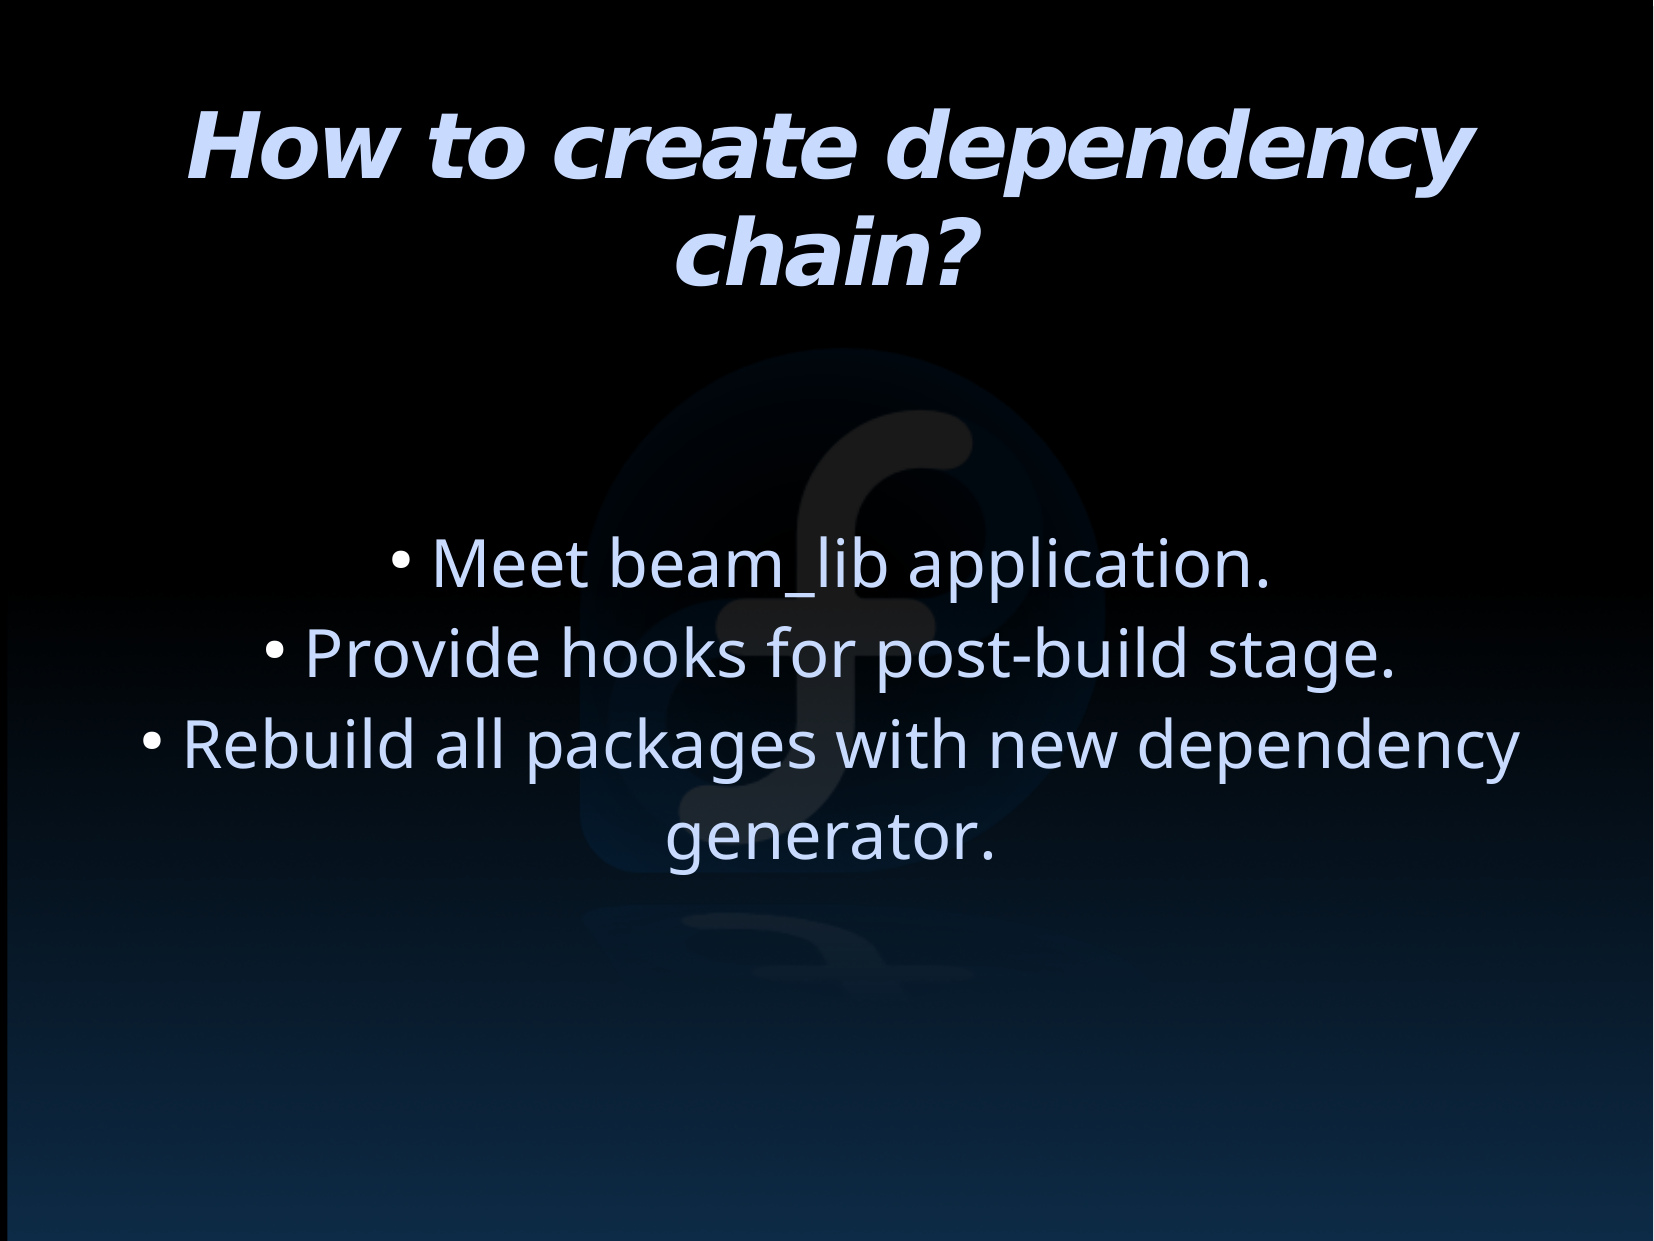

# How to create dependency chain?
 Meet beam_lib application.
 Provide hooks for post-build stage.
 Rebuild all packages with new dependency generator.